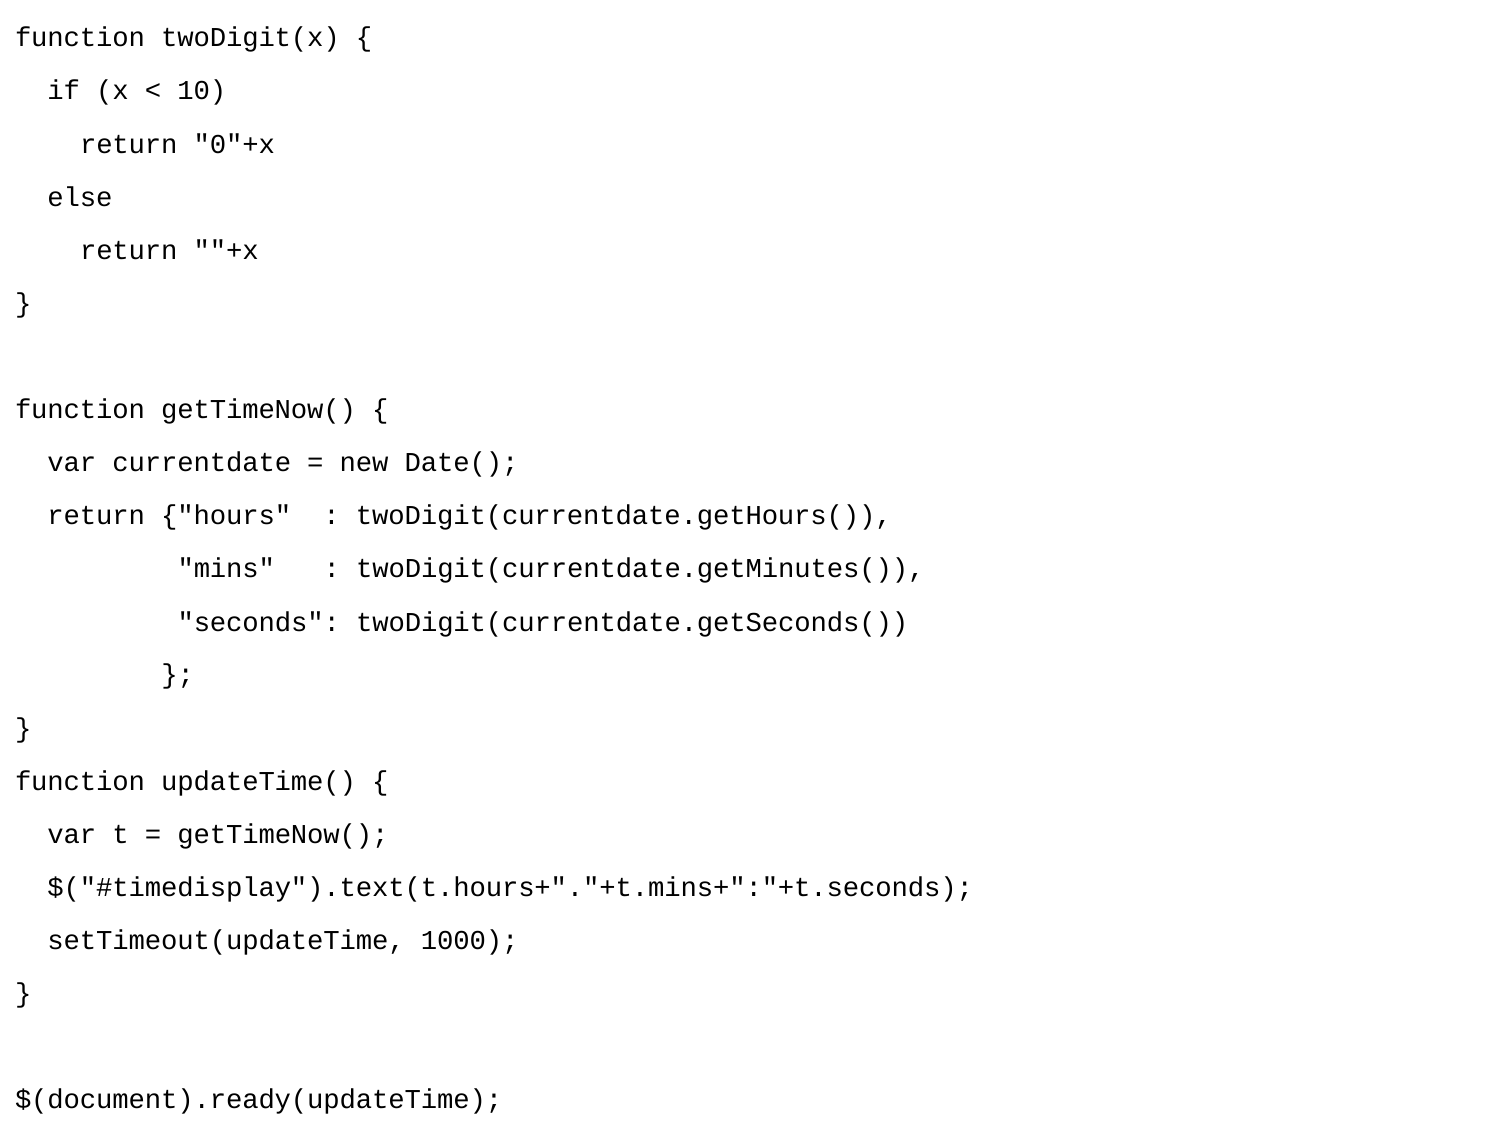

# function twoDigit(x) {
 if (x < 10)
 return "0"+x
 else
 return ""+x
}
function getTimeNow() {
 var currentdate = new Date();
 return {"hours" : twoDigit(currentdate.getHours()),
 "mins" : twoDigit(currentdate.getMinutes()),
 "seconds": twoDigit(currentdate.getSeconds())
 };
}
function updateTime() {
 var t = getTimeNow();
 $("#timedisplay").text(t.hours+"."+t.mins+":"+t.seconds);
 setTimeout(updateTime, 1000);
}
$(document).ready(updateTime);